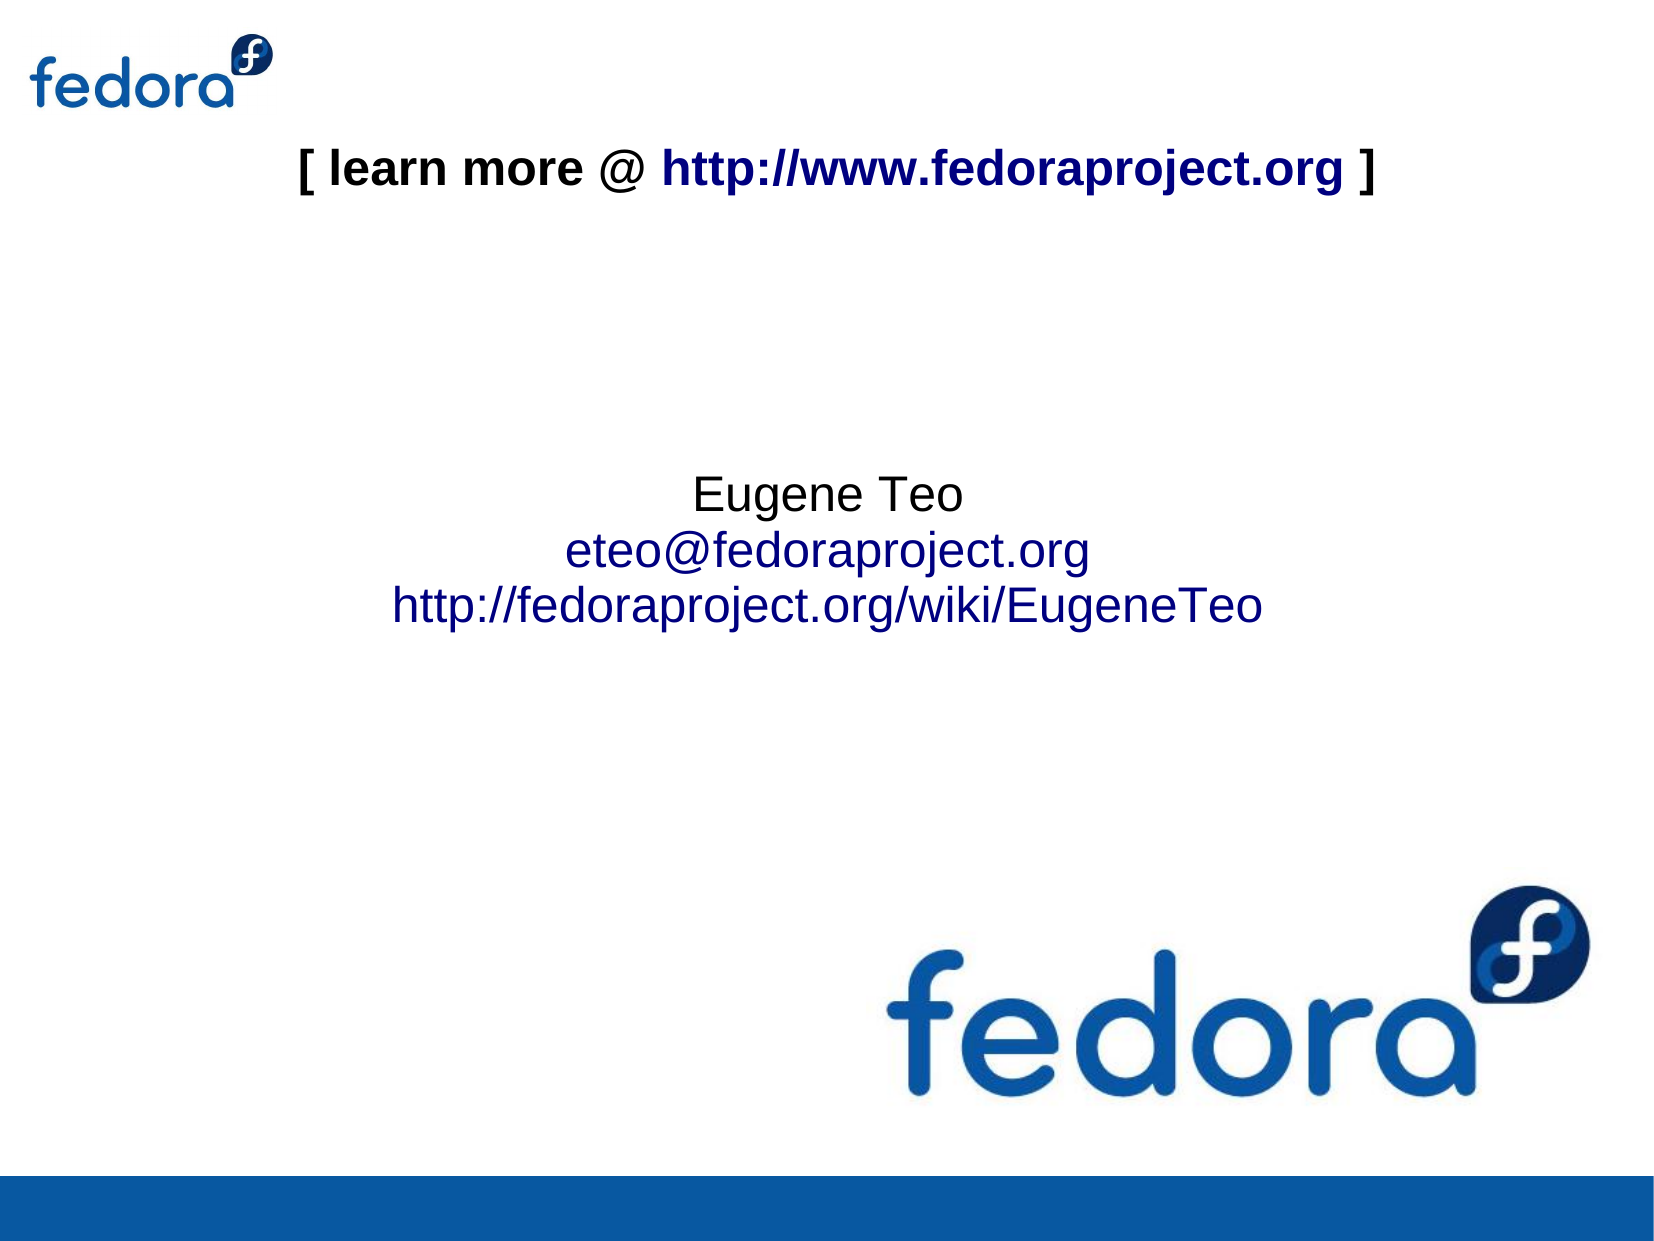

[ learn more @ http://www.fedoraproject.org ]
Eugene Teo
eteo@fedoraproject.org
http://fedoraproject.org/wiki/EugeneTeo